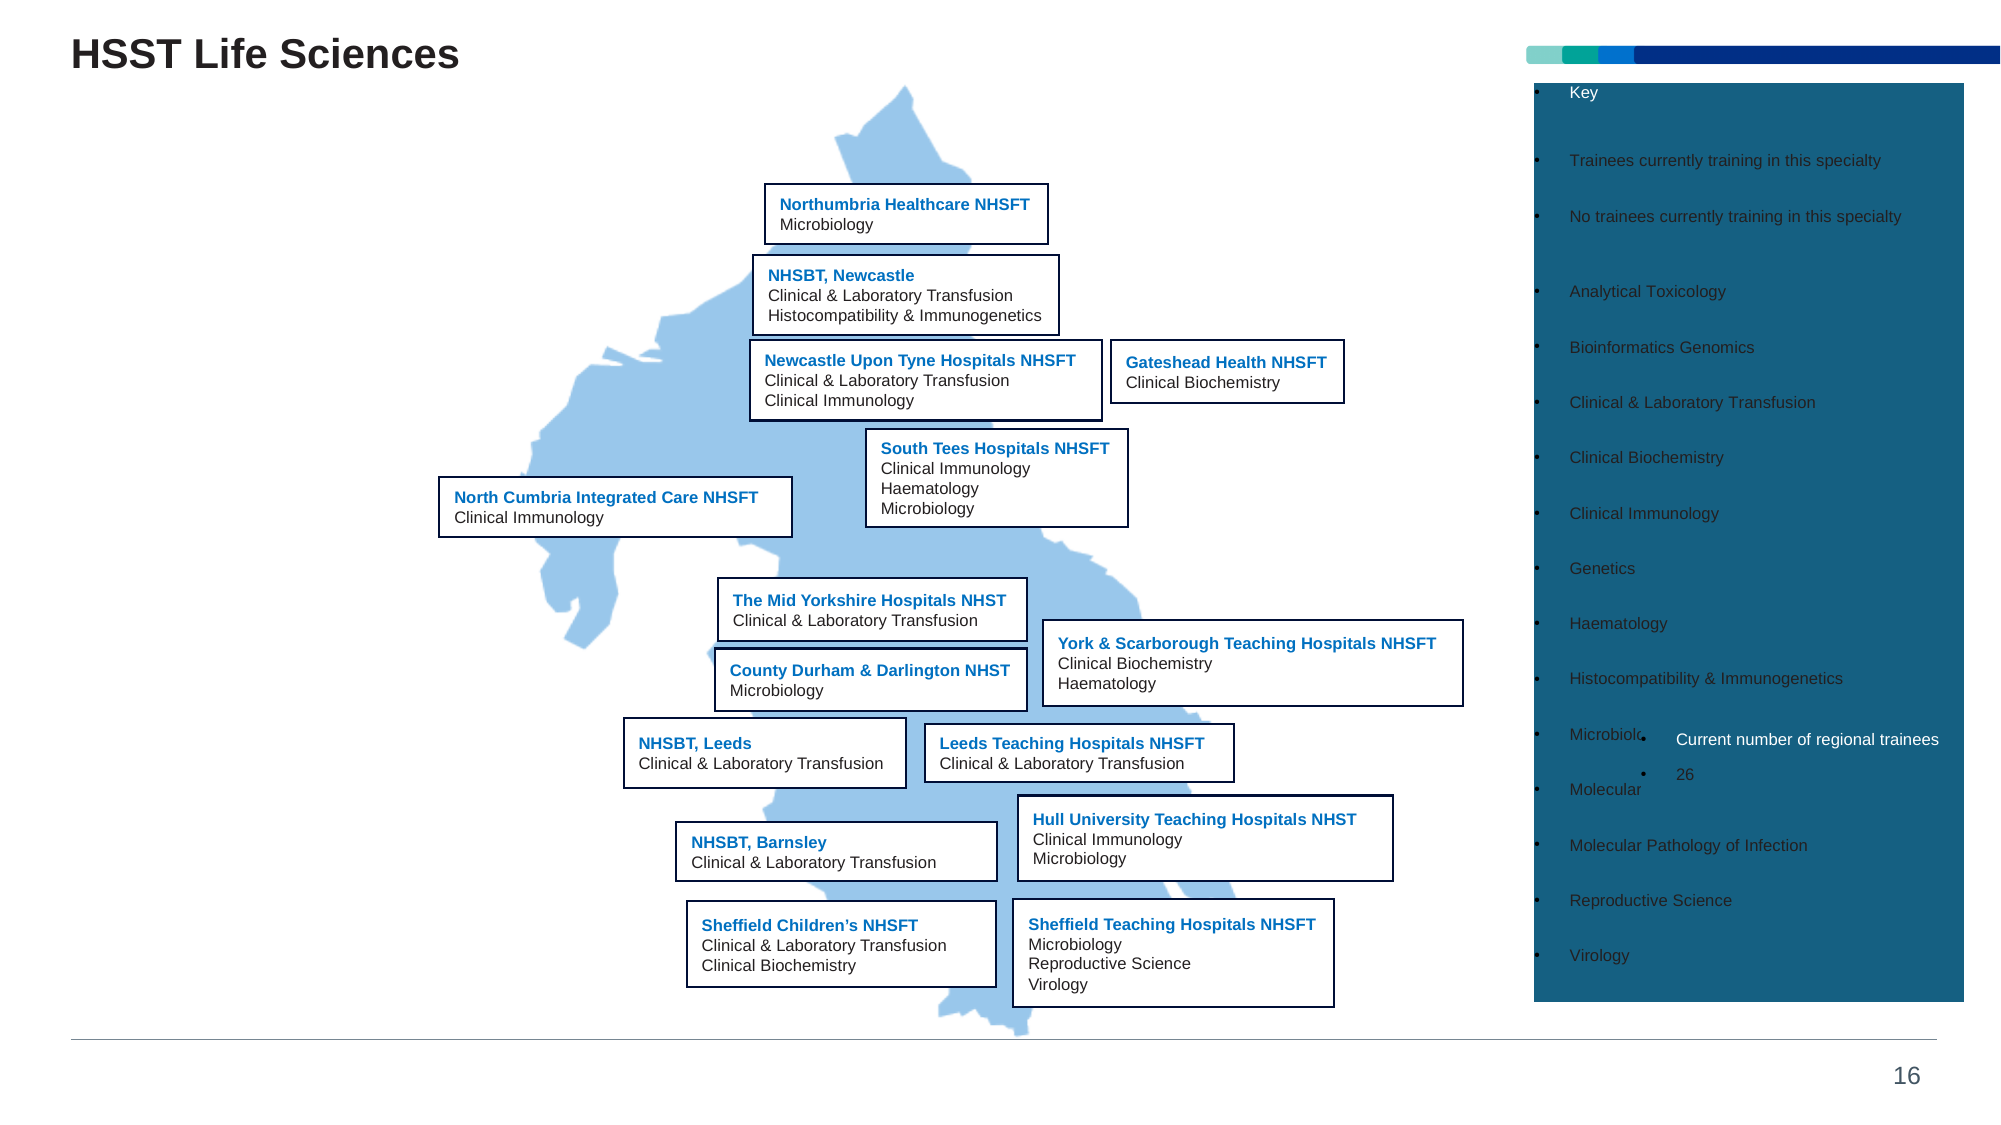

# HSST Life Sciences
| Key | |
| --- | --- |
| Trainees currently training in this specialty | |
| No trainees currently training in this specialty | |
Northumbria Healthcare NHSFT
Microbiology
| Specialty | |
| --- | --- |
| Analytical Toxicology | |
| Bioinformatics Genomics | |
| Clinical & Laboratory Transfusion | |
| Clinical Biochemistry | |
| Clinical Immunology | |
| Genetics | |
| Haematology | |
| Histocompatibility & Immunogenetics | |
| Microbiology | |
| Molecular Pathology of Acquired Disease | |
| Molecular Pathology of Infection | |
| Reproductive Science | |
| Virology | |
NHSBT, Newcastle
Clinical & Laboratory Transfusion
Histocompatibility & Immunogenetics
Newcastle Upon Tyne Hospitals NHSFT
Clinical & Laboratory Transfusion
Clinical Immunology
Gateshead Health NHSFT
Clinical Biochemistry
South Tees Hospitals NHSFT
Clinical Immunology
Haematology
Microbiology
North Cumbria Integrated Care NHSFT
Clinical Immunology
The Mid Yorkshire Hospitals NHST
Clinical & Laboratory Transfusion
York & Scarborough Teaching Hospitals NHSFT
Clinical Biochemistry
Haematology
County Durham & Darlington NHST
Microbiology
NHSBT, Leeds
Clinical & Laboratory Transfusion
Leeds Teaching Hospitals NHSFT
Clinical & Laboratory Transfusion
| Current number of regional trainees |
| --- |
| 26 |
Hull University Teaching Hospitals NHST
Clinical Immunology
Microbiology
NHSBT, Barnsley
Clinical & Laboratory Transfusion
Sheffield Teaching Hospitals NHSFT
Microbiology
Reproductive Science
Virology
Sheffield Children’s NHSFT
Clinical & Laboratory Transfusion
Clinical Biochemistry